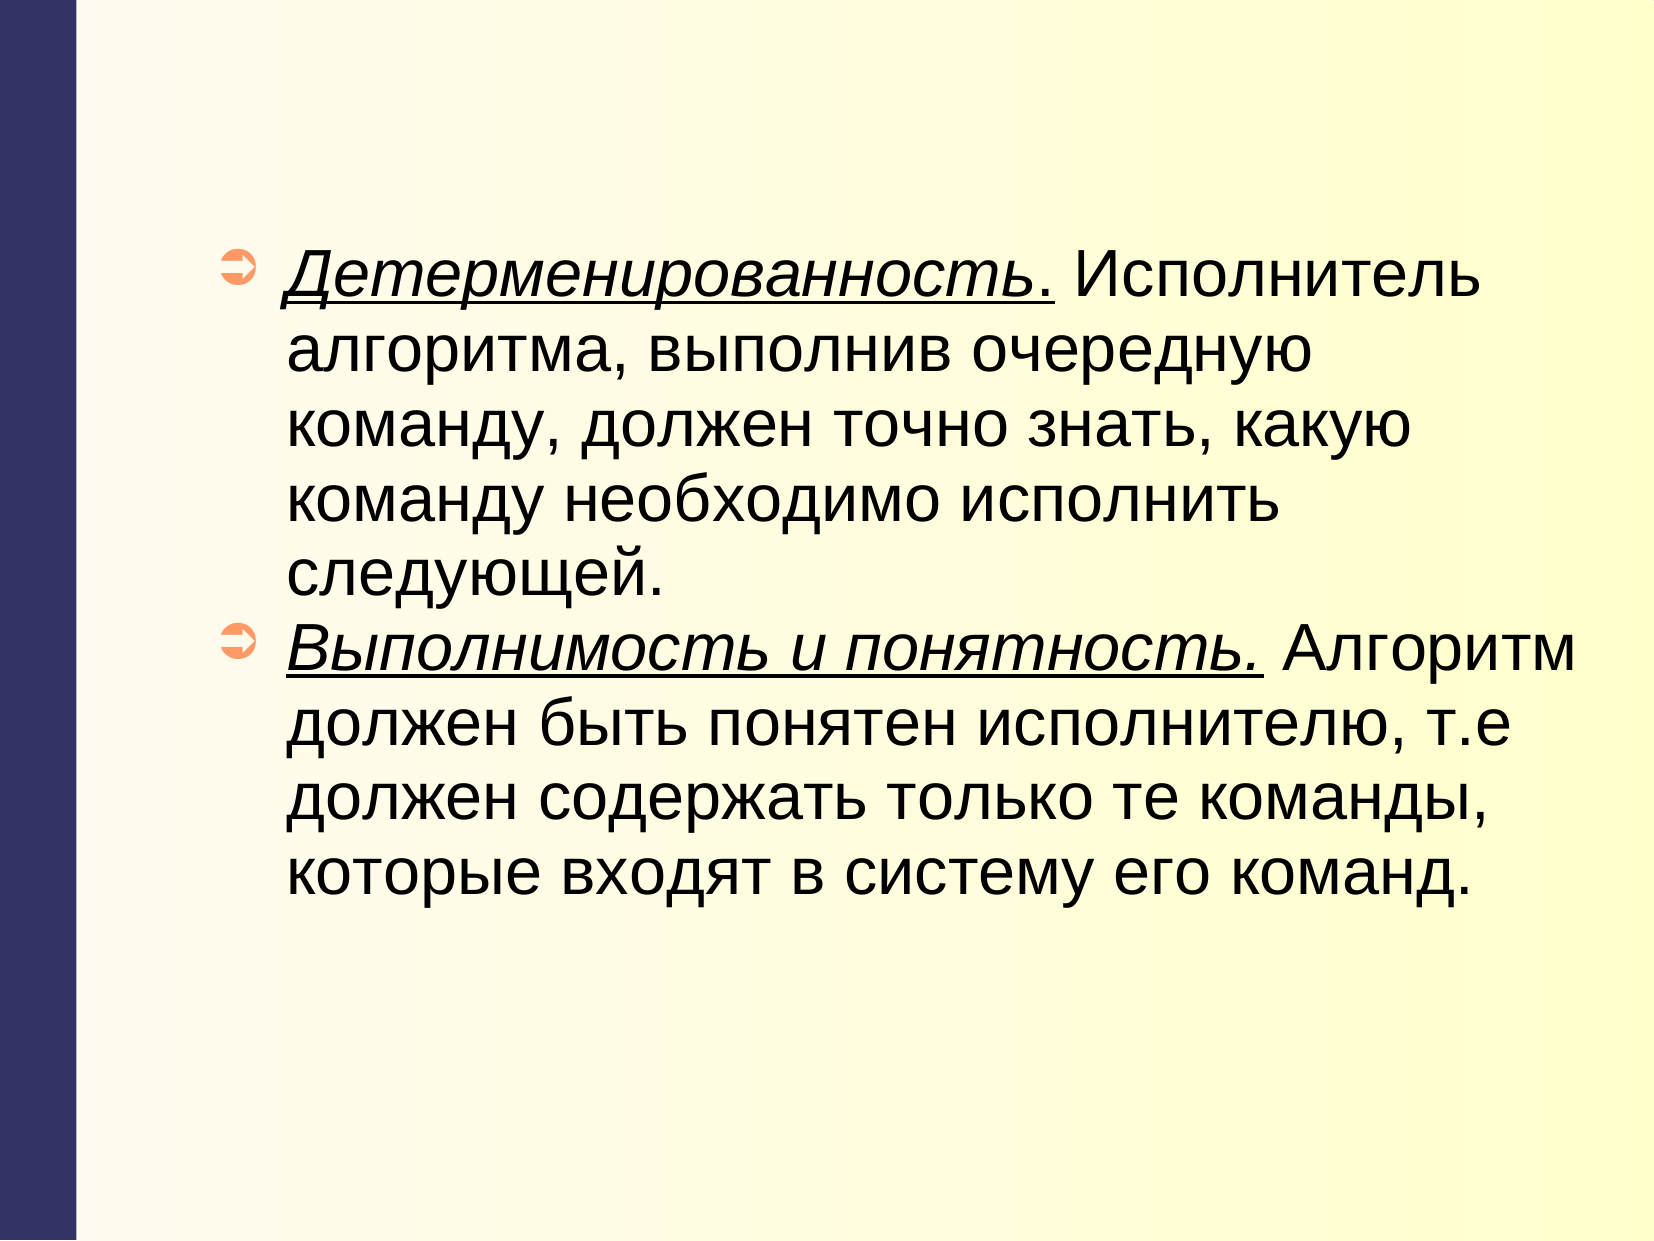

# Детерменированность. Исполнитель алгоритма, выполнив очередную команду, должен точно знать, какую команду необходимо исполнить следующей.
Выполнимость и понятность. Алгоритм должен быть понятен исполнителю, т.е должен содержать только те команды, которые входят в систему его команд.